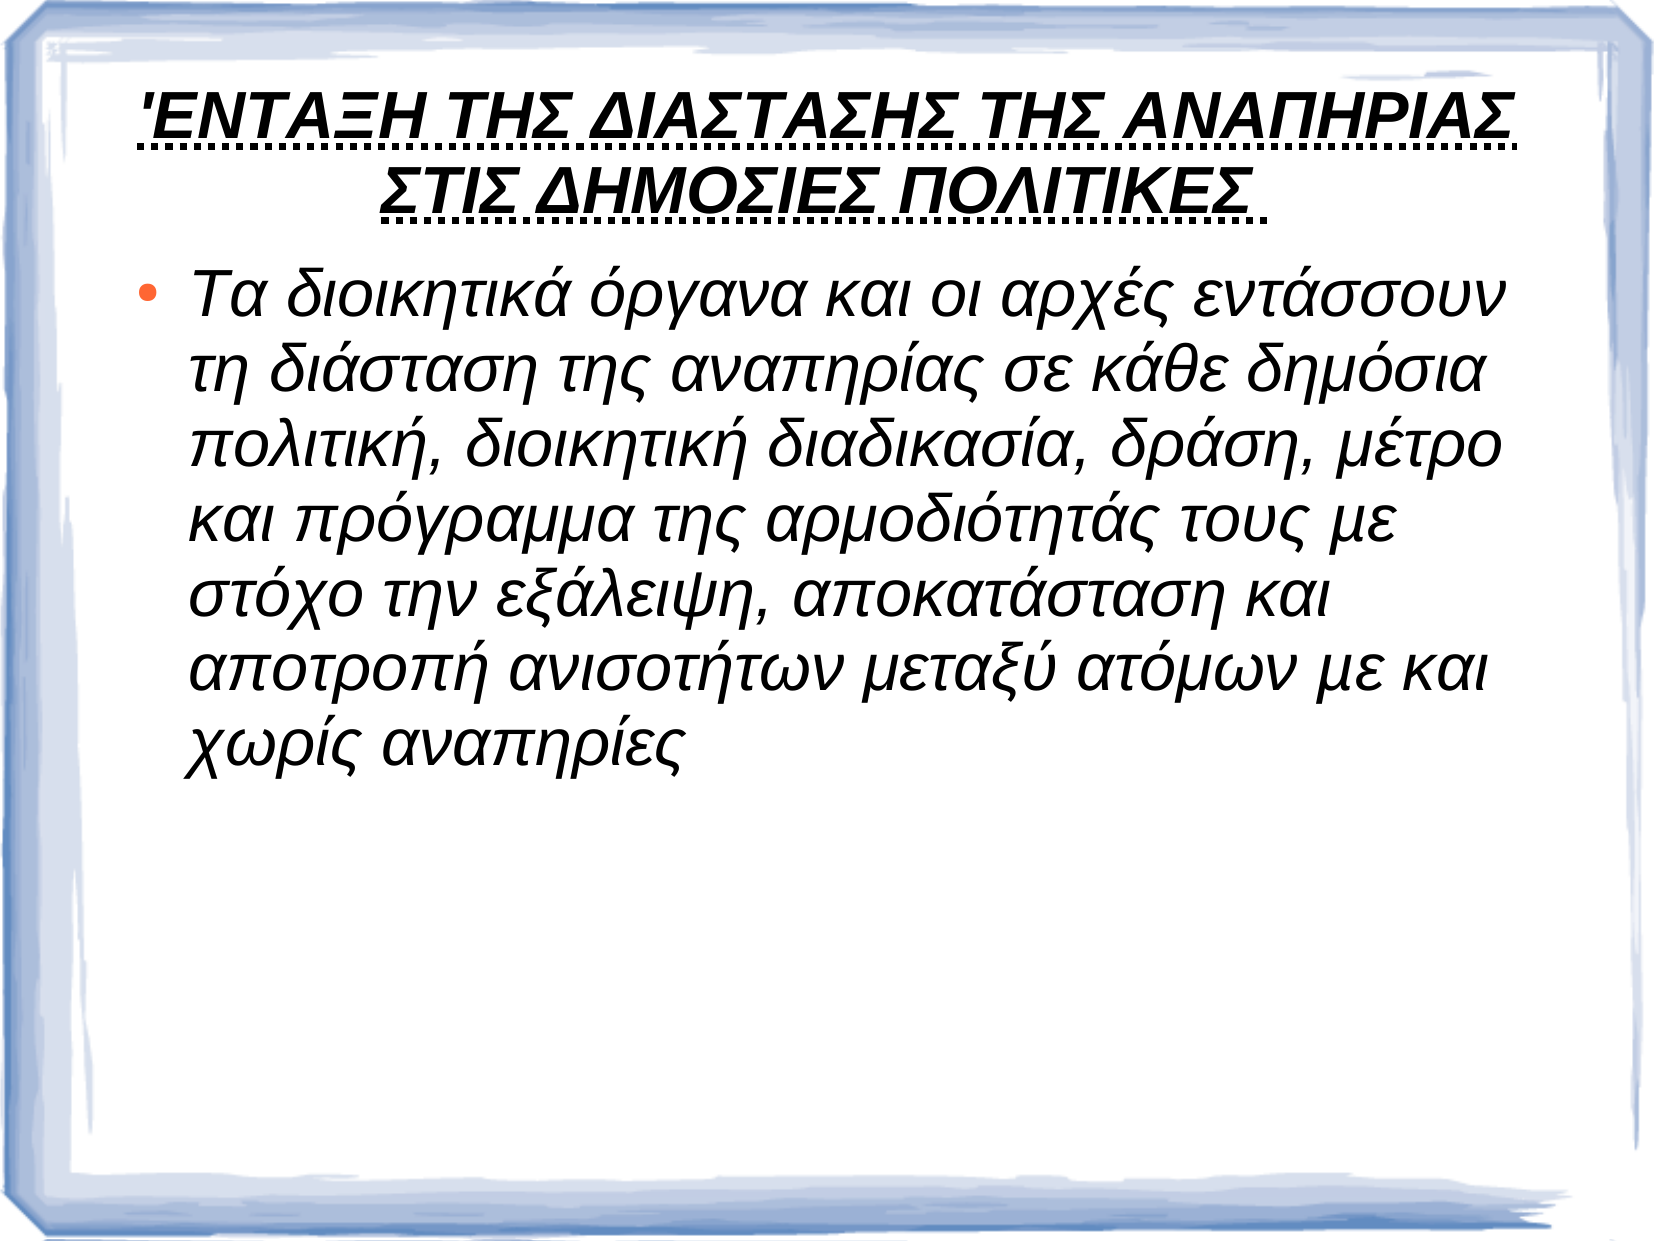

# 'ΕΝΤΑΞΗ ΤΗΣ ΔΙΑΣΤΑΣΗΣ ΤΗΣ ΑΝΑΠΗΡΙΑΣ ΣΤΙΣ ΔΗΜΟΣΙΕΣ ΠΟΛΙΤΙΚΕΣ
Τα διοικητικά όργανα και οι αρχές εντάσσουν τη διάσταση της αναπηρίας σε κάθε δημόσια πολιτική, διοικητική διαδικασία, δράση, μέτρο και πρόγραμμα της αρμοδιότητάς τους µε στόχο την εξάλειψη, αποκατάσταση και αποτροπή ανισοτήτων μεταξύ ατόμων µε και χωρίς αναπηρίες